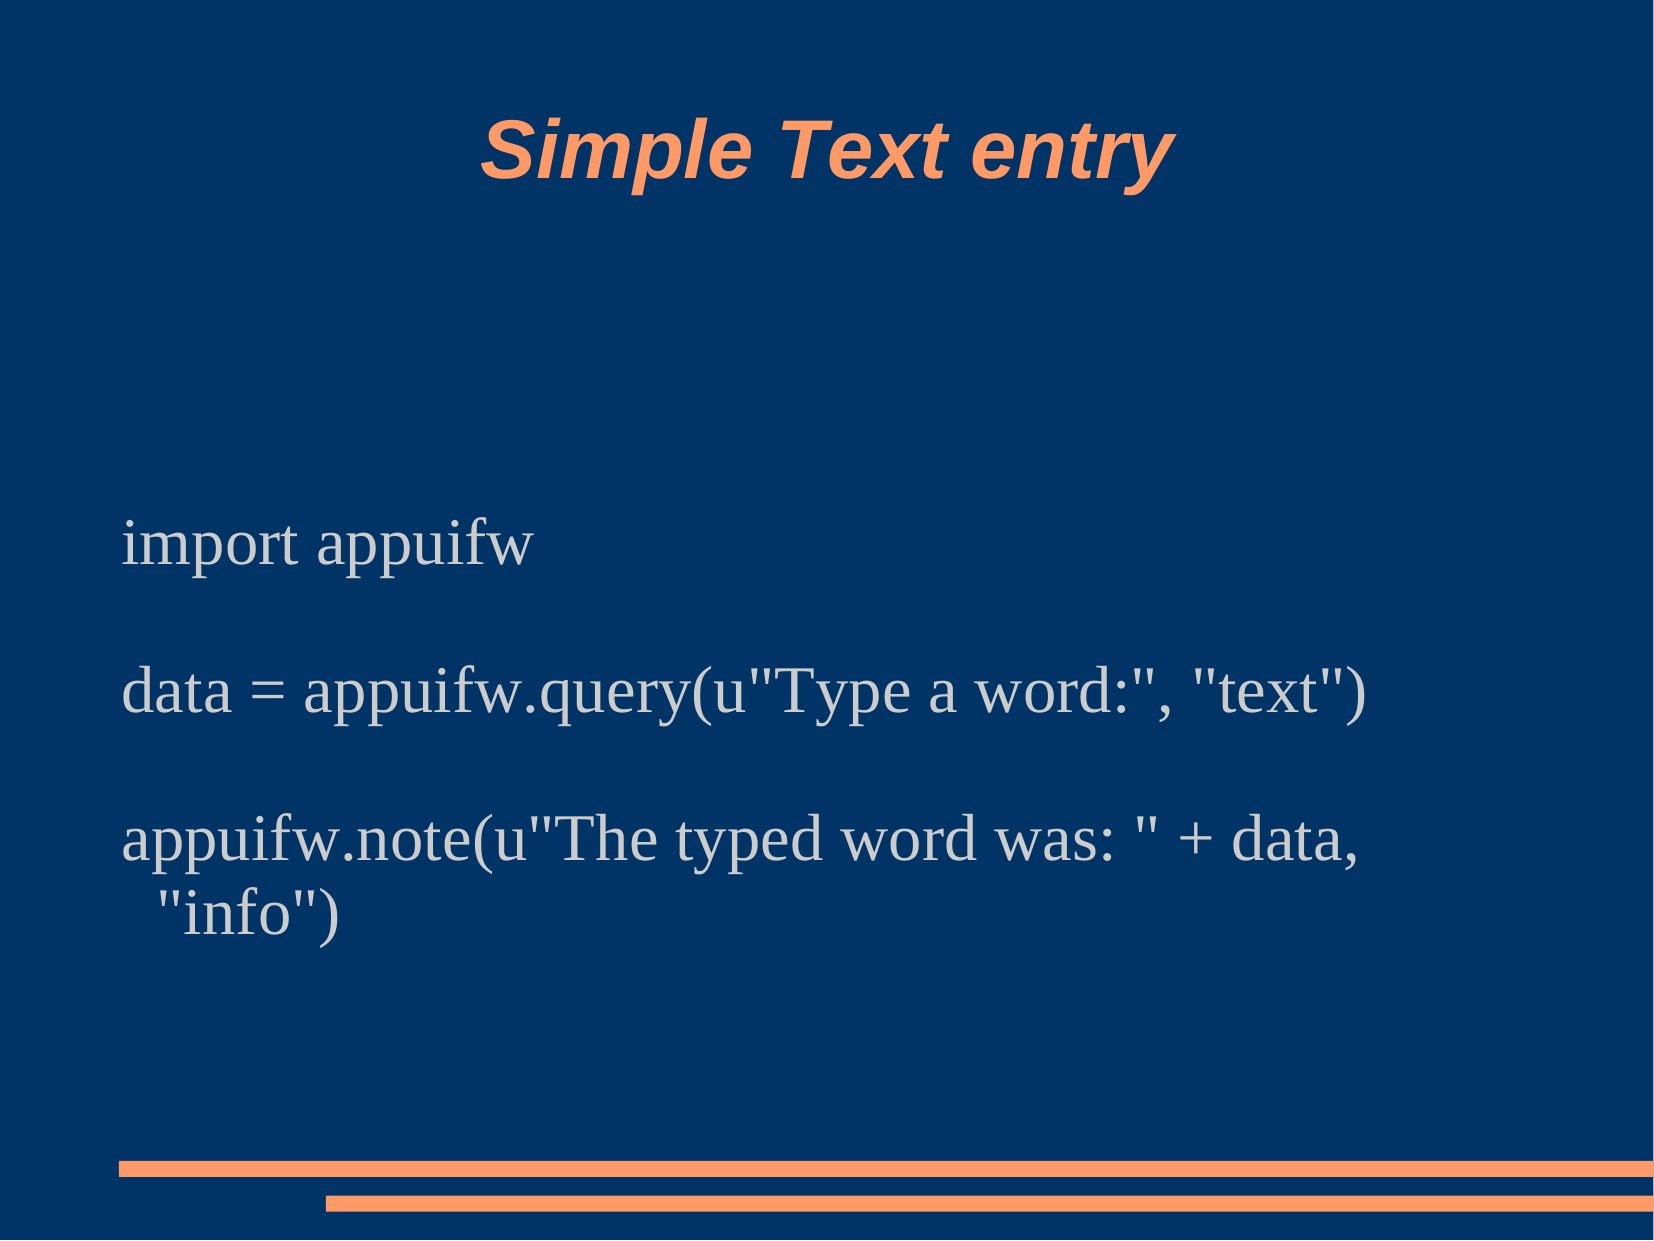

# Simple Text entry
import appuifw
data = appuifw.query(u"Type a word:", "text")
appuifw.note(u"The typed word was: " + data, "info")